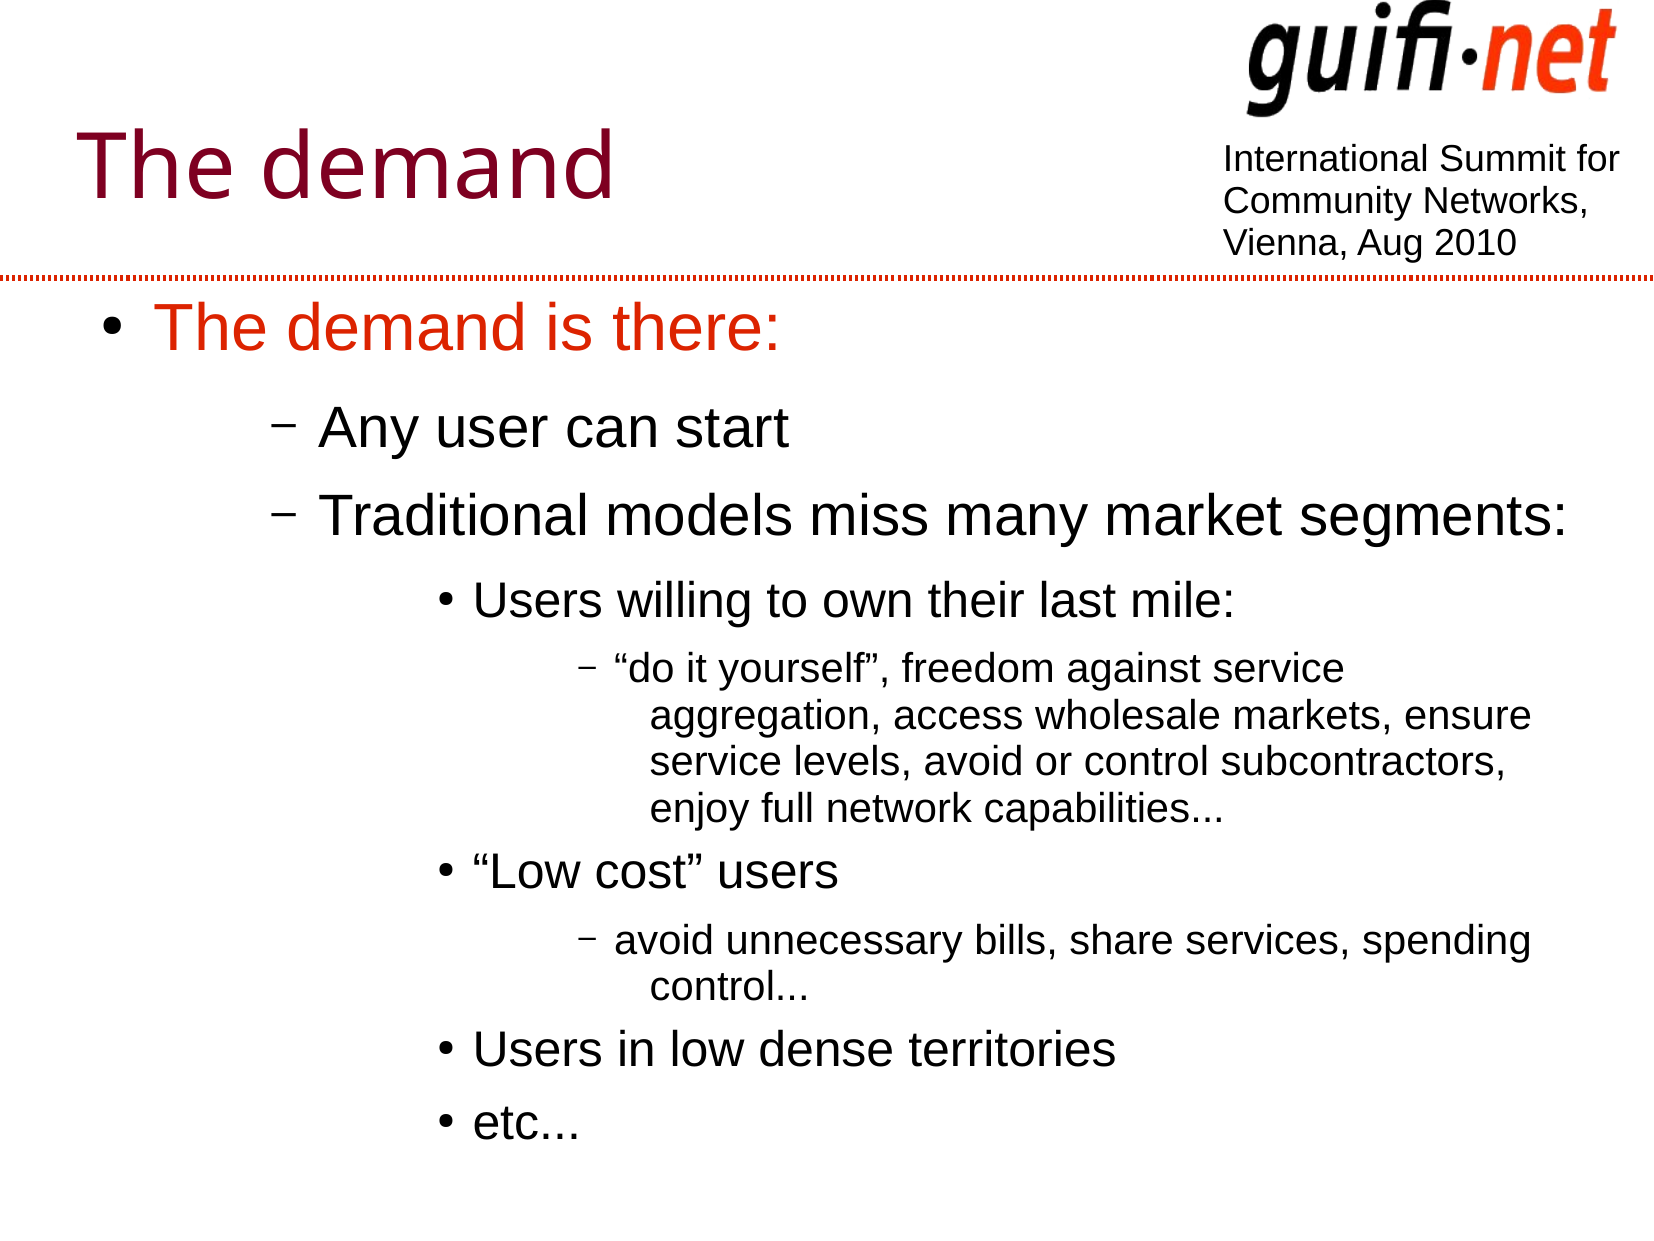

# The demand
The demand is there:
Any user can start
Traditional models miss many market segments:
Users willing to own their last mile:
“do it yourself”, freedom against service aggregation, access wholesale markets, ensure service levels, avoid or control subcontractors, enjoy full network capabilities...
“Low cost” users
avoid unnecessary bills, share services, spending control...
Users in low dense territories
etc...